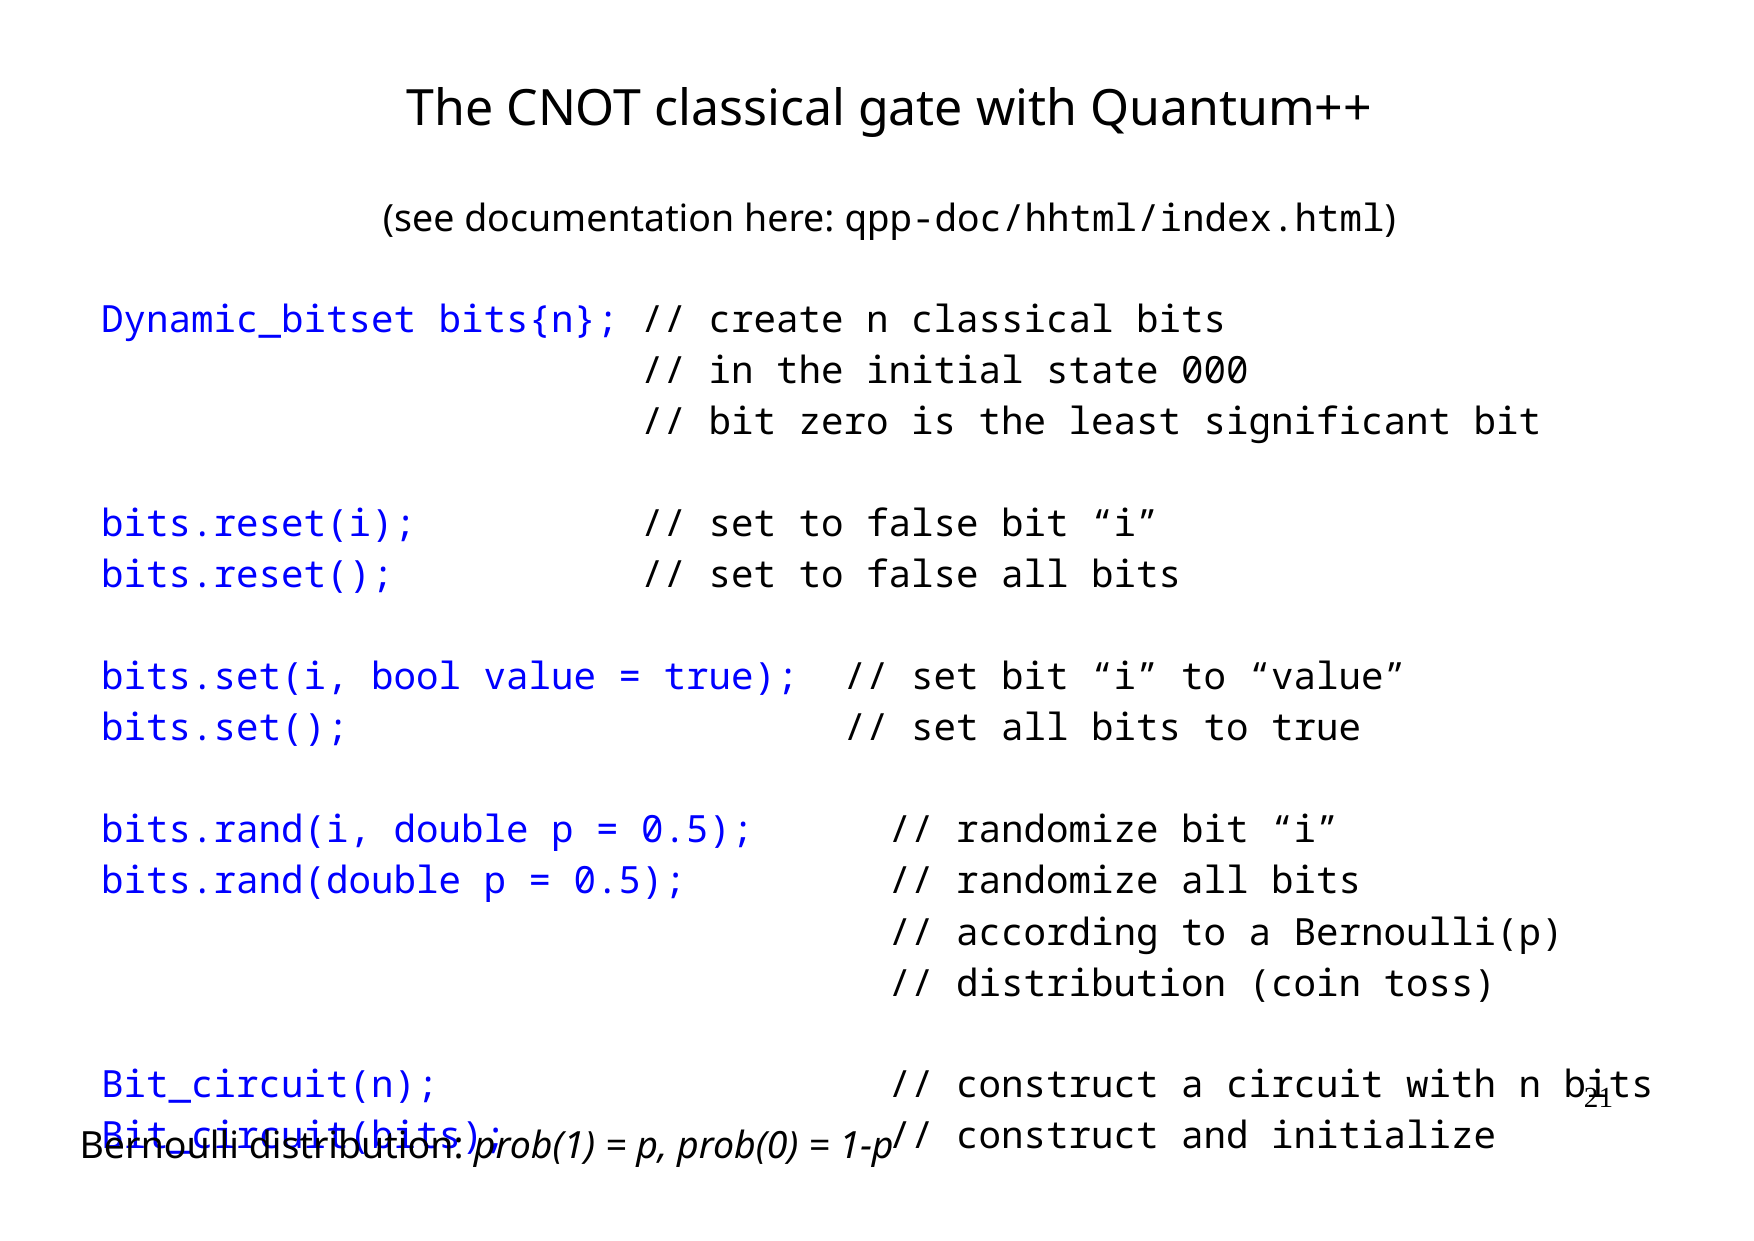

The CNOT classical gate with Quantum++
(see documentation here: qpp-doc/hhtml/index.html)
Dynamic_bitset bits{n}; // create n classical bits
 // in the initial state 000
 // bit zero is the least significant bit
bits.reset(i); // set to false bit “i”
bits.reset(); // set to false all bits
bits.set(i, bool value = true); // set bit “i” to “value”
bits.set(); // set all bits to true
bits.rand(i, double p = 0.5); // randomize bit “i”
bits.rand(double p = 0.5); // randomize all bits
 // according to a Bernoulli(p)
 // distribution (coin toss)
Bit_circuit(n); // construct a circuit with n bits
Bit_circuit(bits); // construct and initialize
21
Bernoulli distribution: prob(1) = p, prob(0) = 1-p